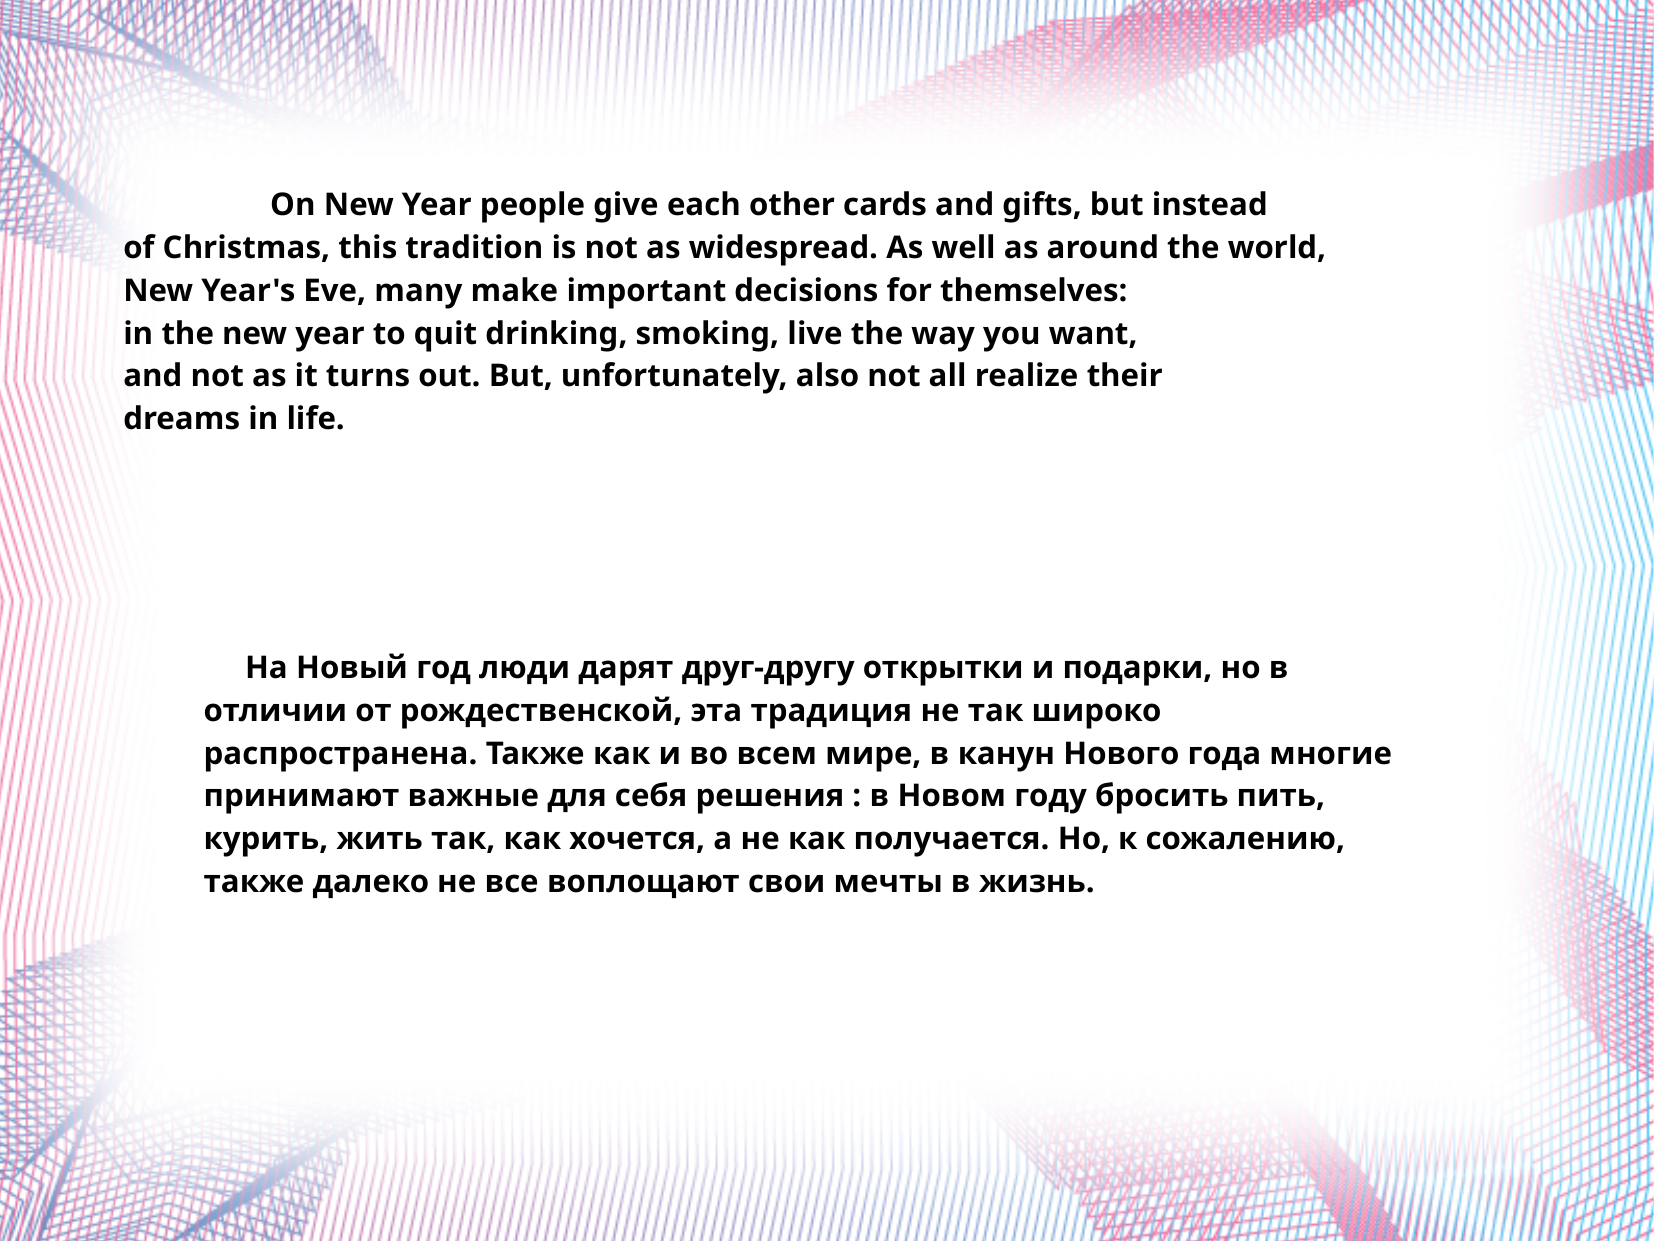

On New Year people give each other cards and gifts, but instead
 of Christmas, this tradition is not as widespread. As well as around the world,
 New Year's Eve, many make important decisions for themselves:
 in the new year to quit drinking, smoking, live the way you want,
 and not as it turns out. But, unfortunately, also not all realize their
 dreams in life.
 На Новый год люди дарят друг-другу открытки и подарки, но в отличии от рождественской, эта традиция не так широко распространена. Также как и во всем мире, в канун Нового года многие принимают важные для себя решения : в Новом году бросить пить, курить, жить так, как хочется, а не как получается. Но, к сожалению, также далеко не все воплощают свои мечты в жизнь.